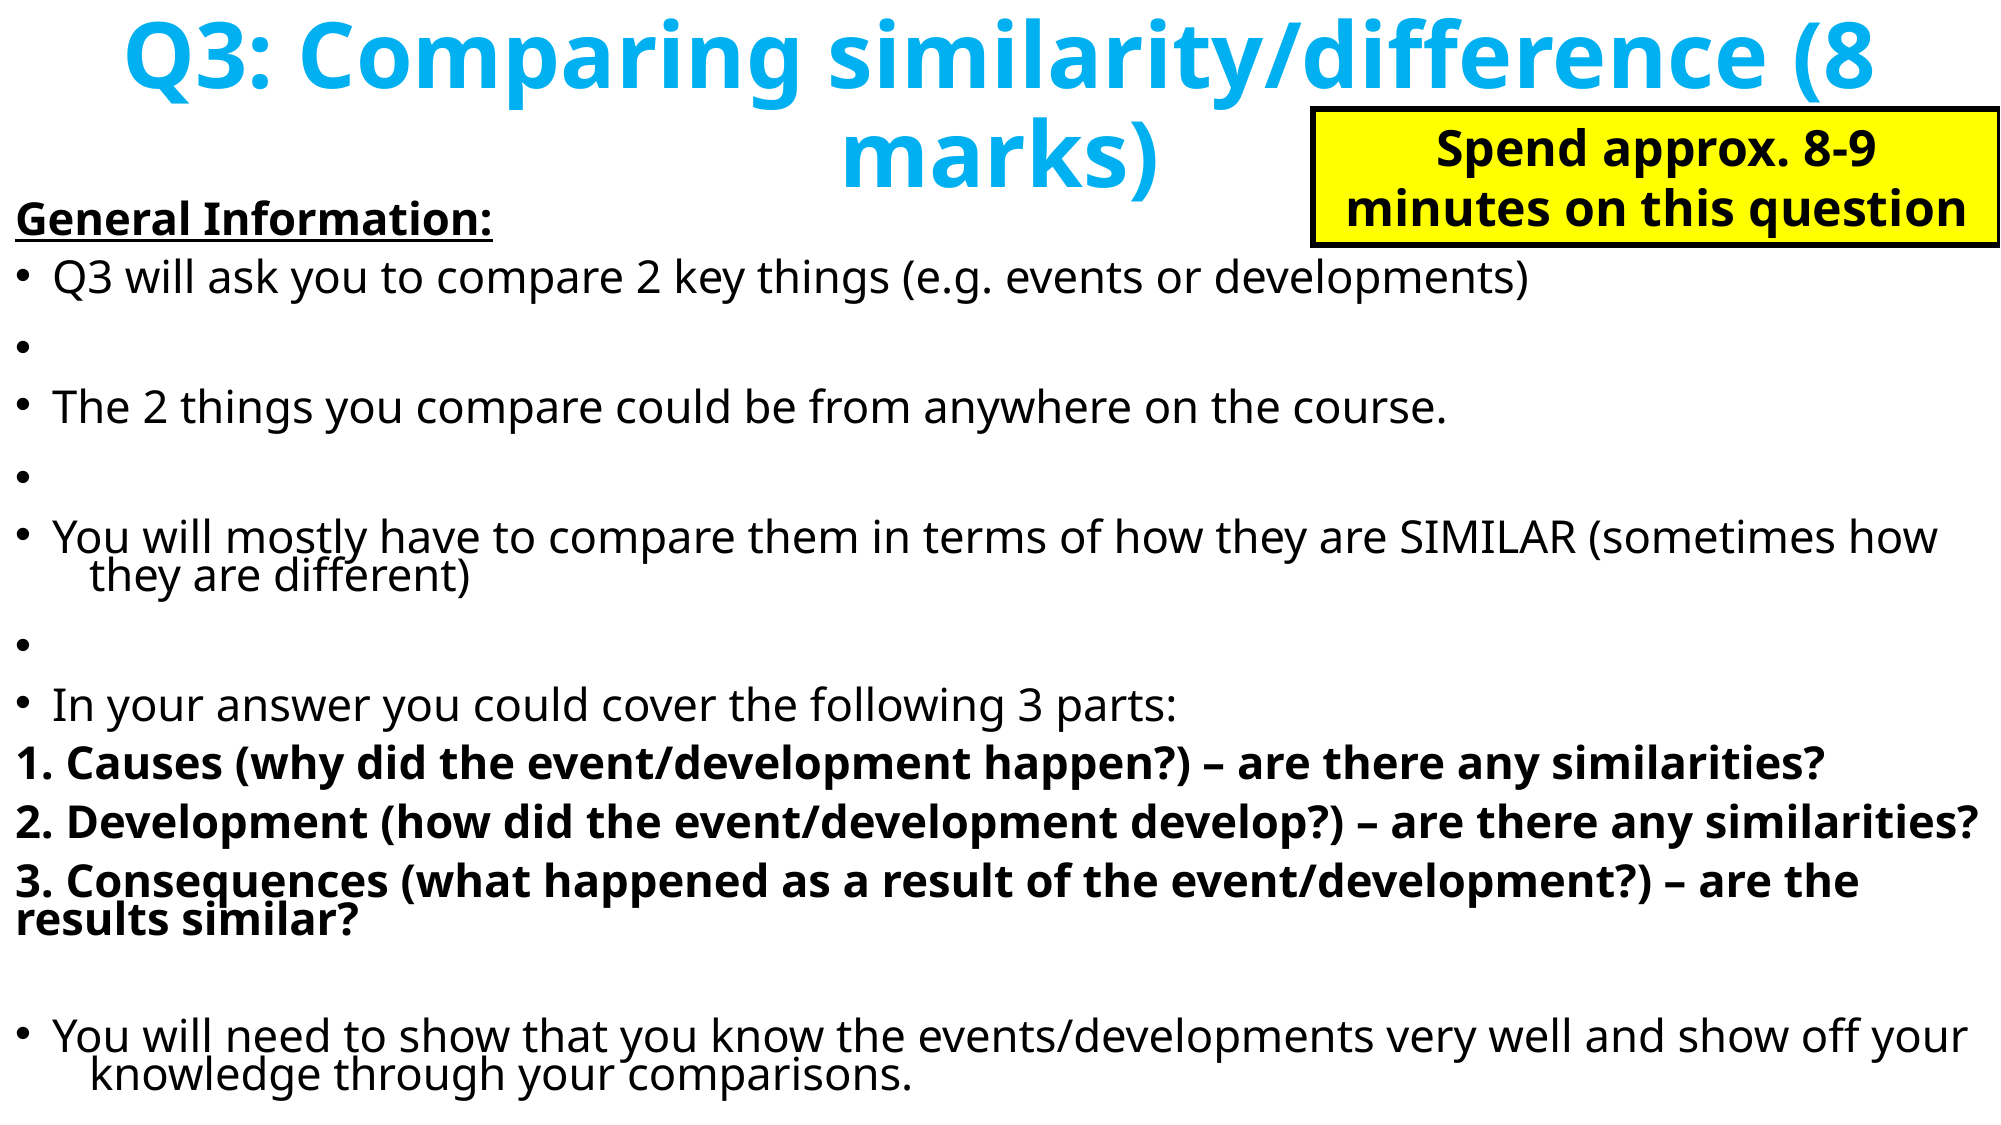

# Q3: Comparing similarity/difference (8 marks)
Spend approx. 8-9 minutes on this question
General Information:
Q3 will ask you to compare 2 key things (e.g. events or developments)
The 2 things you compare could be from anywhere on the course.
You will mostly have to compare them in terms of how they are SIMILAR (sometimes how they are different)
In your answer you could cover the following 3 parts:
1. Causes (why did the event/development happen?) – are there any similarities?
2. Development (how did the event/development develop?) – are there any similarities?
3. Consequences (what happened as a result of the event/development?) – are the results similar?
You will need to show that you know the events/developments very well and show off your knowledge through your comparisons.